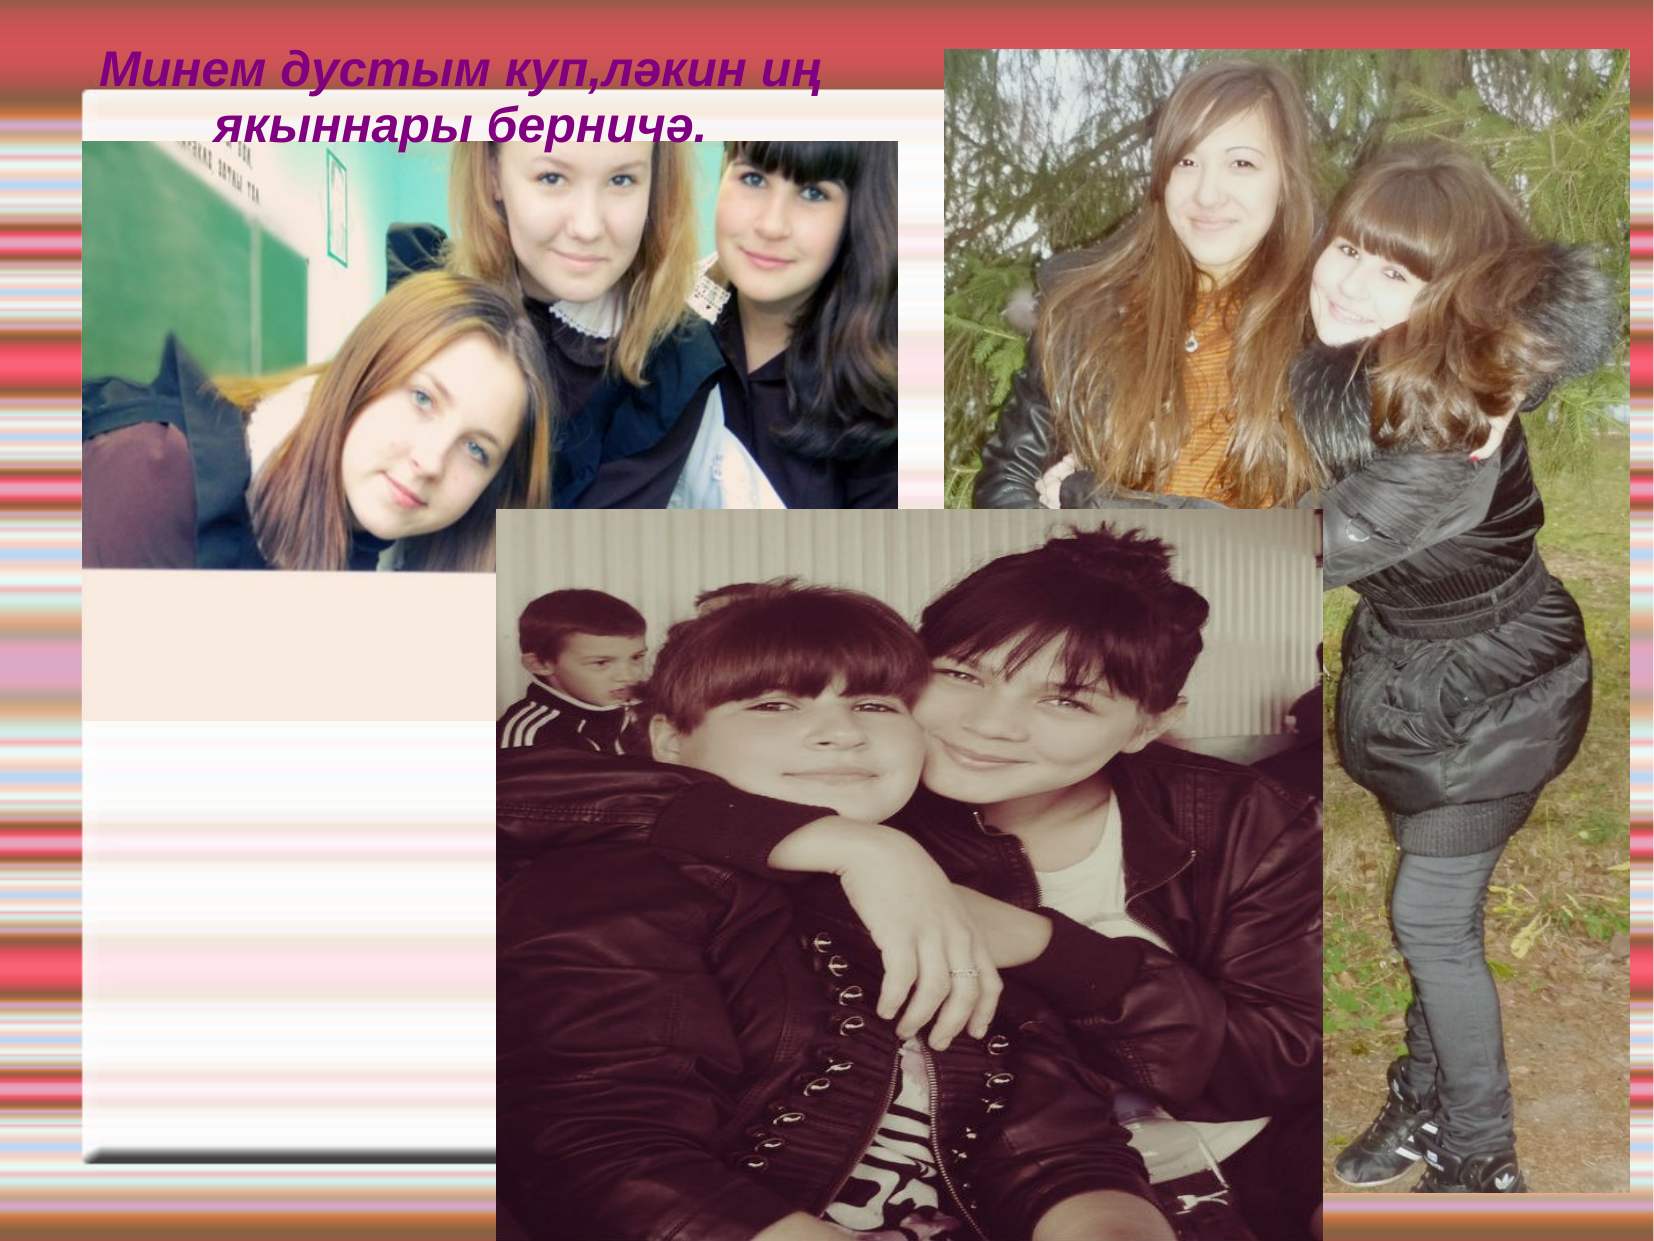

# Минем дустым куп,ләкин иң якыннары берничә.